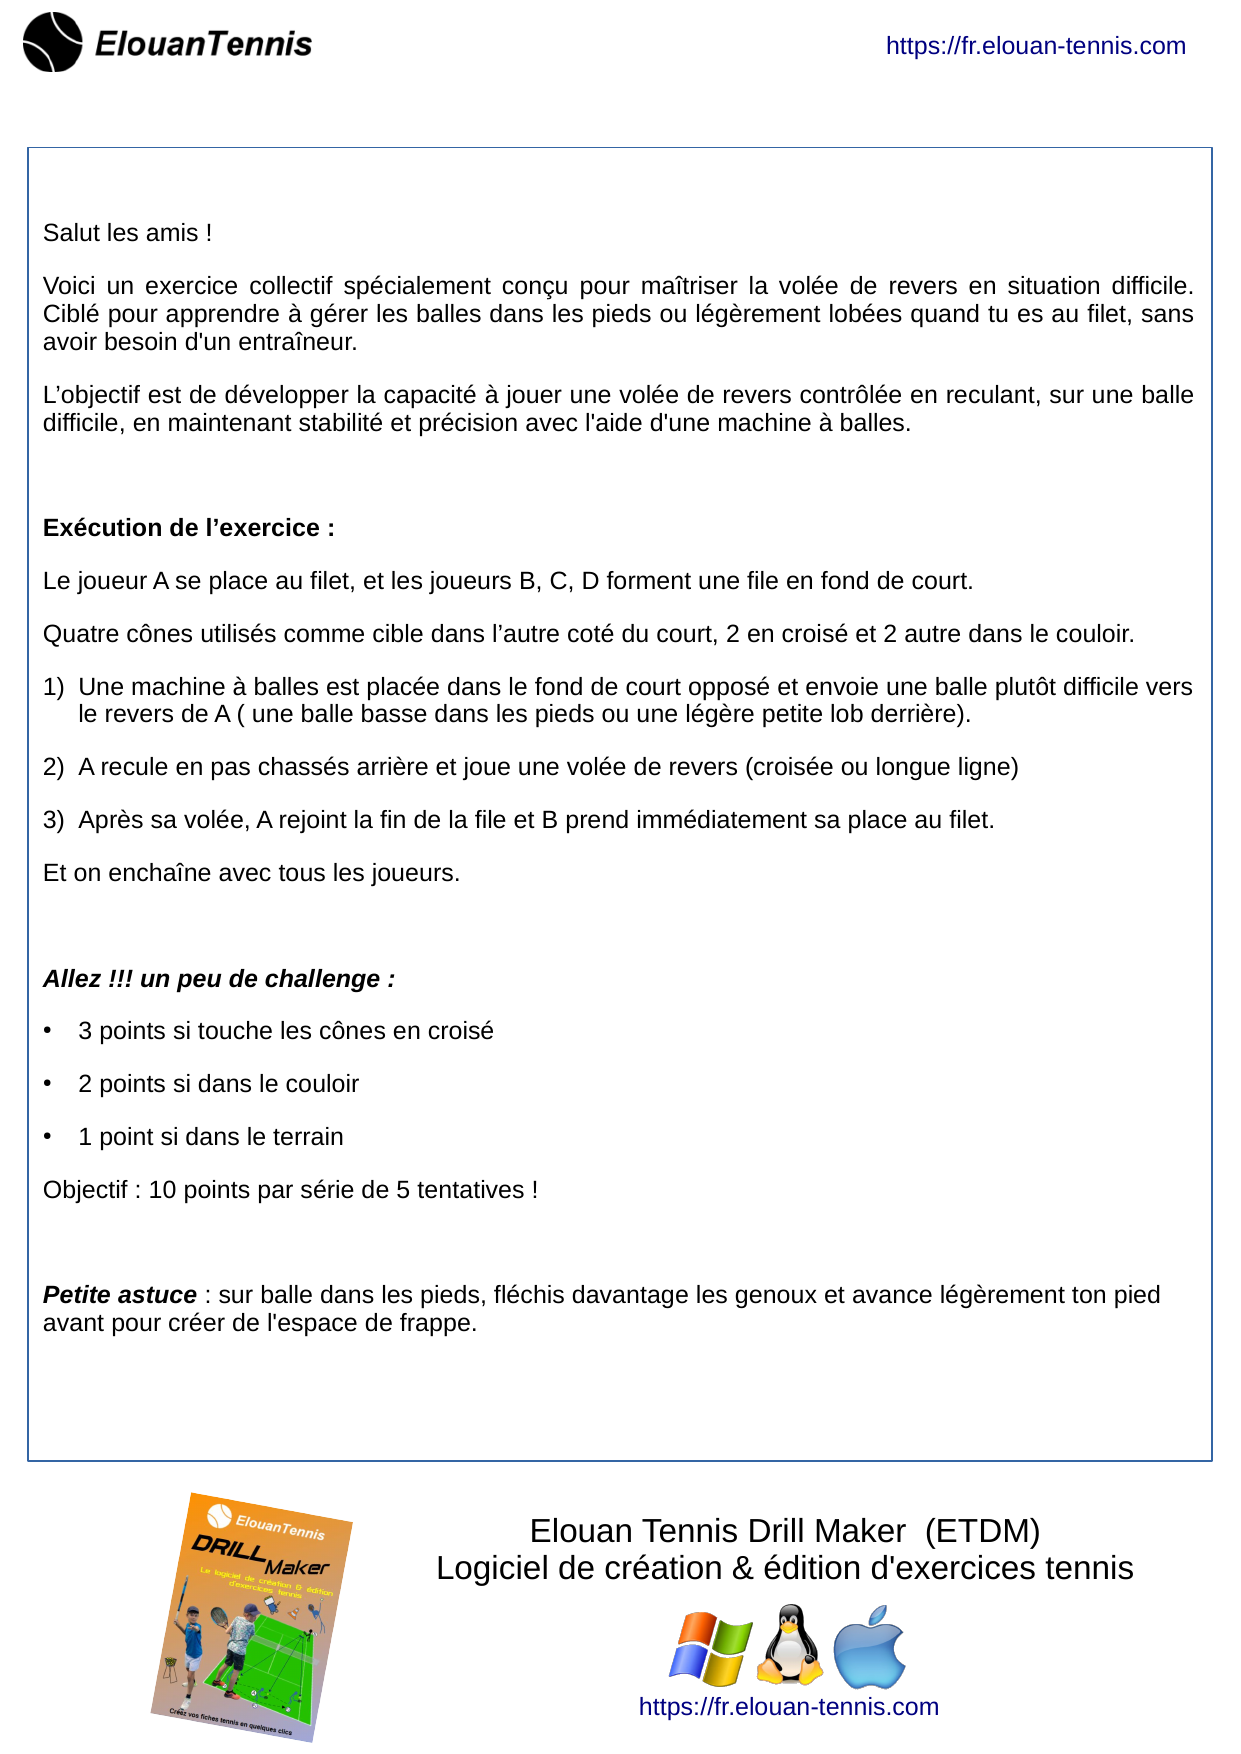

https://fr.elouan-tennis.com
Salut les amis !
Voici un exercice collectif spécialement conçu pour maîtriser la volée de revers en situation difficile. Ciblé pour apprendre à gérer les balles dans les pieds ou légèrement lobées quand tu es au filet, sans avoir besoin d'un entraîneur.
L’objectif est de développer la capacité à jouer une volée de revers contrôlée en reculant, sur une balle difficile, en maintenant stabilité et précision avec l'aide d'une machine à balles.
Exécution de l’exercice :
Le joueur A se place au filet, et les joueurs B, C, D forment une file en fond de court.
Quatre cônes utilisés comme cible dans l’autre coté du court, 2 en croisé et 2 autre dans le couloir.
Une machine à balles est placée dans le fond de court opposé et envoie une balle plutôt difficile vers le revers de A ( une balle basse dans les pieds ou une légère petite lob derrière).
A recule en pas chassés arrière et joue une volée de revers (croisée ou longue ligne)
Après sa volée, A rejoint la fin de la file et B prend immédiatement sa place au filet.
Et on enchaîne avec tous les joueurs.
Allez !!! un peu de challenge :
3 points si touche les cônes en croisé
2 points si dans le couloir
1 point si dans le terrain
Objectif : 10 points par série de 5 tentatives !
Petite astuce : sur balle dans les pieds, fléchis davantage les genoux et avance légèrement ton pied avant pour créer de l'espace de frappe.
Elouan Tennis Drill Maker (ETDM)
Logiciel de création & édition d'exercices tennis
https://fr.elouan-tennis.com